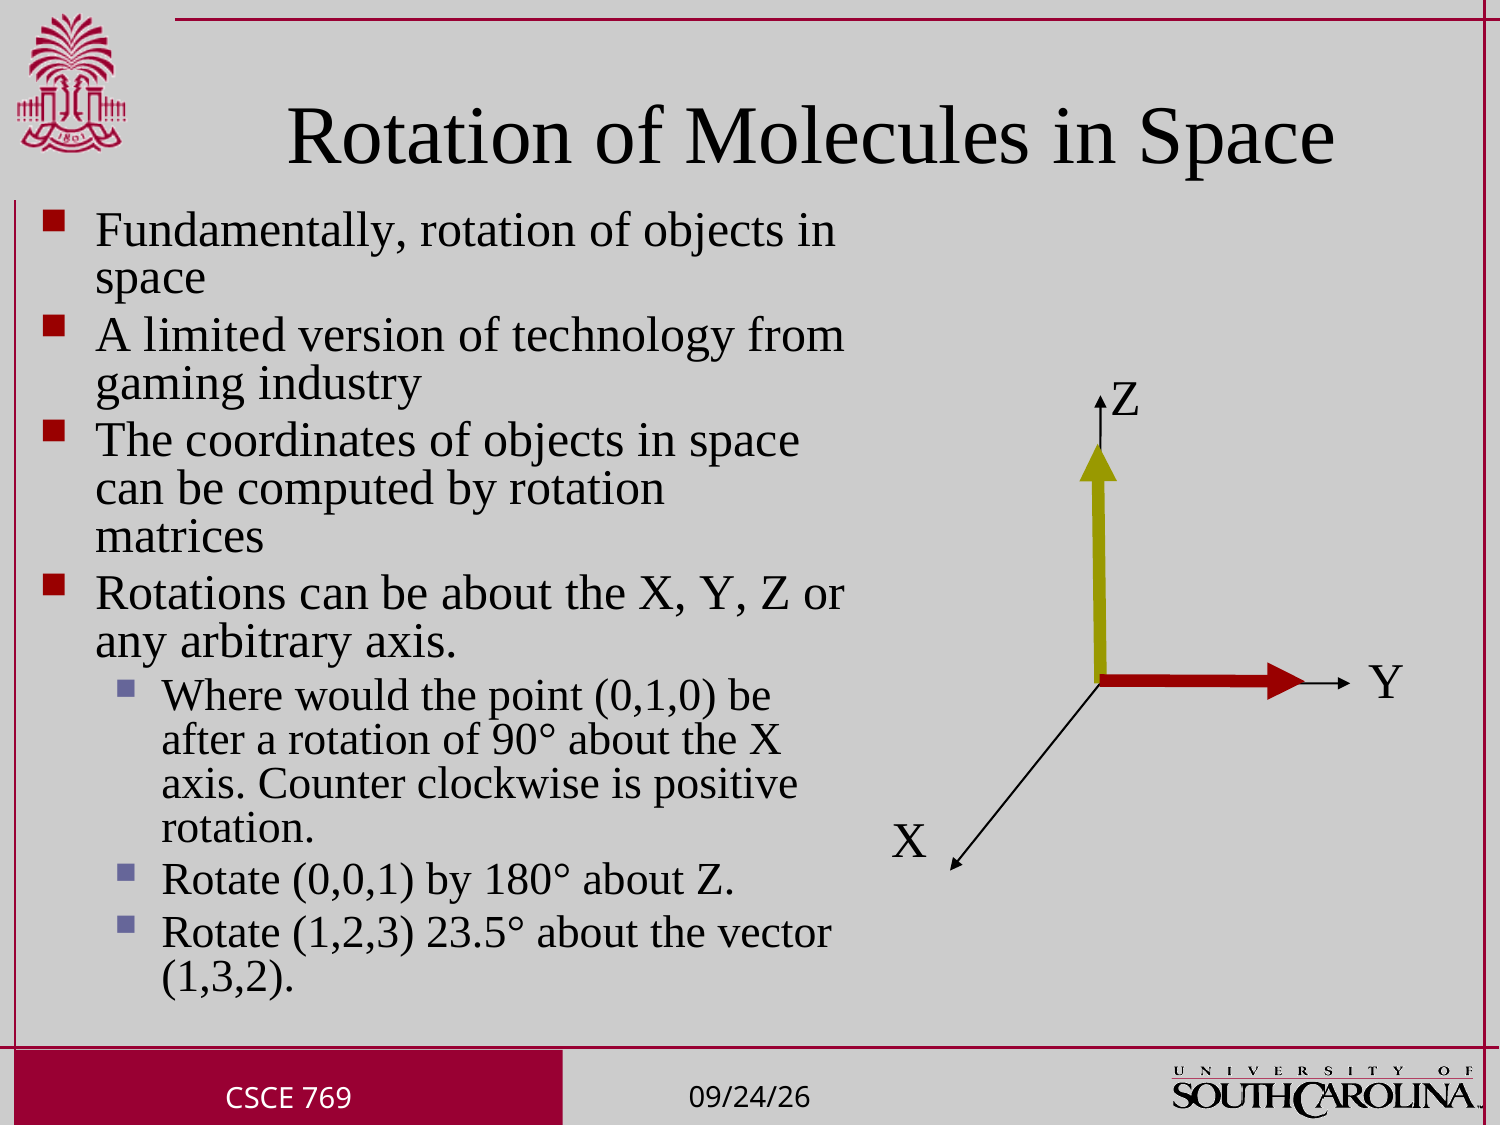

# Rotation of Molecules in Space
Fundamentally, rotation of objects in space
A limited version of technology from gaming industry
The coordinates of objects in space can be computed by rotation matrices
Rotations can be about the X, Y, Z or any arbitrary axis.
Where would the point (0,1,0) be after a rotation of 90° about the X axis. Counter clockwise is positive rotation.
Rotate (0,0,1) by 180° about Z.
Rotate (1,2,3) 23.5° about the vector (1,3,2).
Z
Y
X